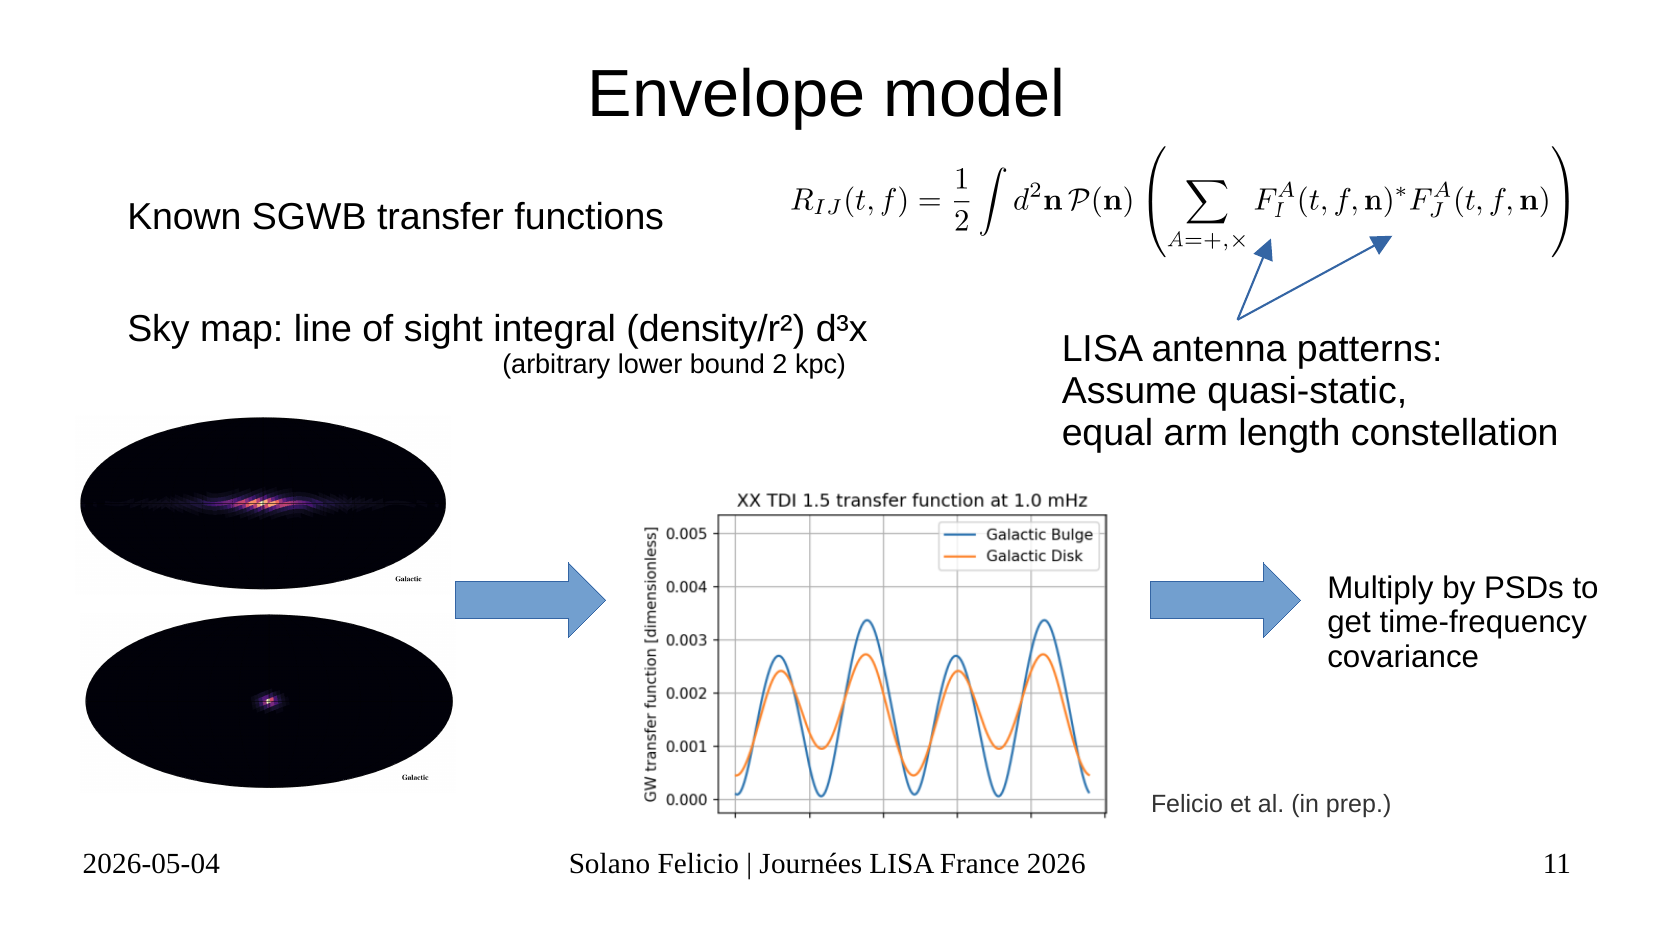

# Envelope model
Known SGWB transfer functions
Sky map: line of sight integral (density/r²) d³x
					(arbitrary lower bound 2 kpc)
LISA antenna patterns:
Assume quasi-static,
equal arm length constellation
Multiply by PSDs to get time-frequency covariance
Felicio et al. (in prep.)
2026-05-04
Solano Felicio | Journées LISA France 2026
11